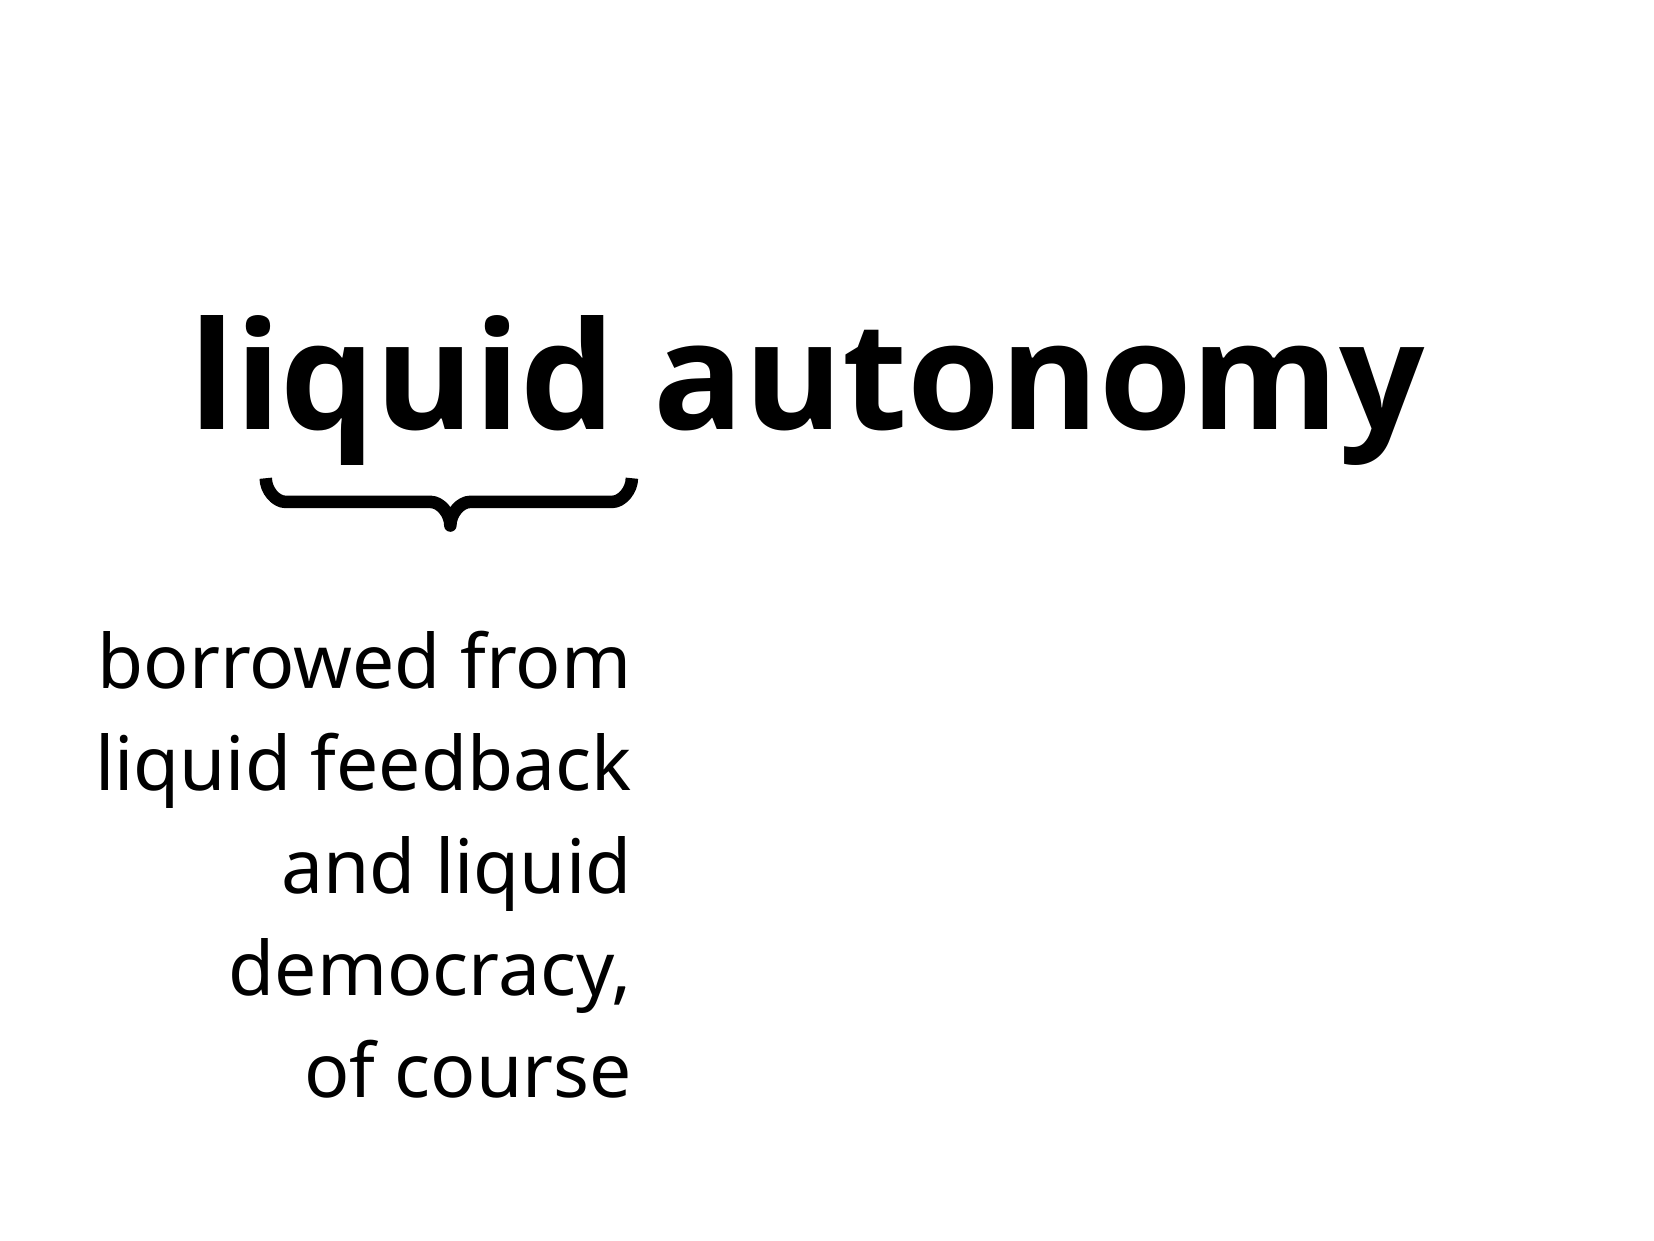

# liquid autonomy
 borrowed from liquid feedback and liquid democracy,
of course